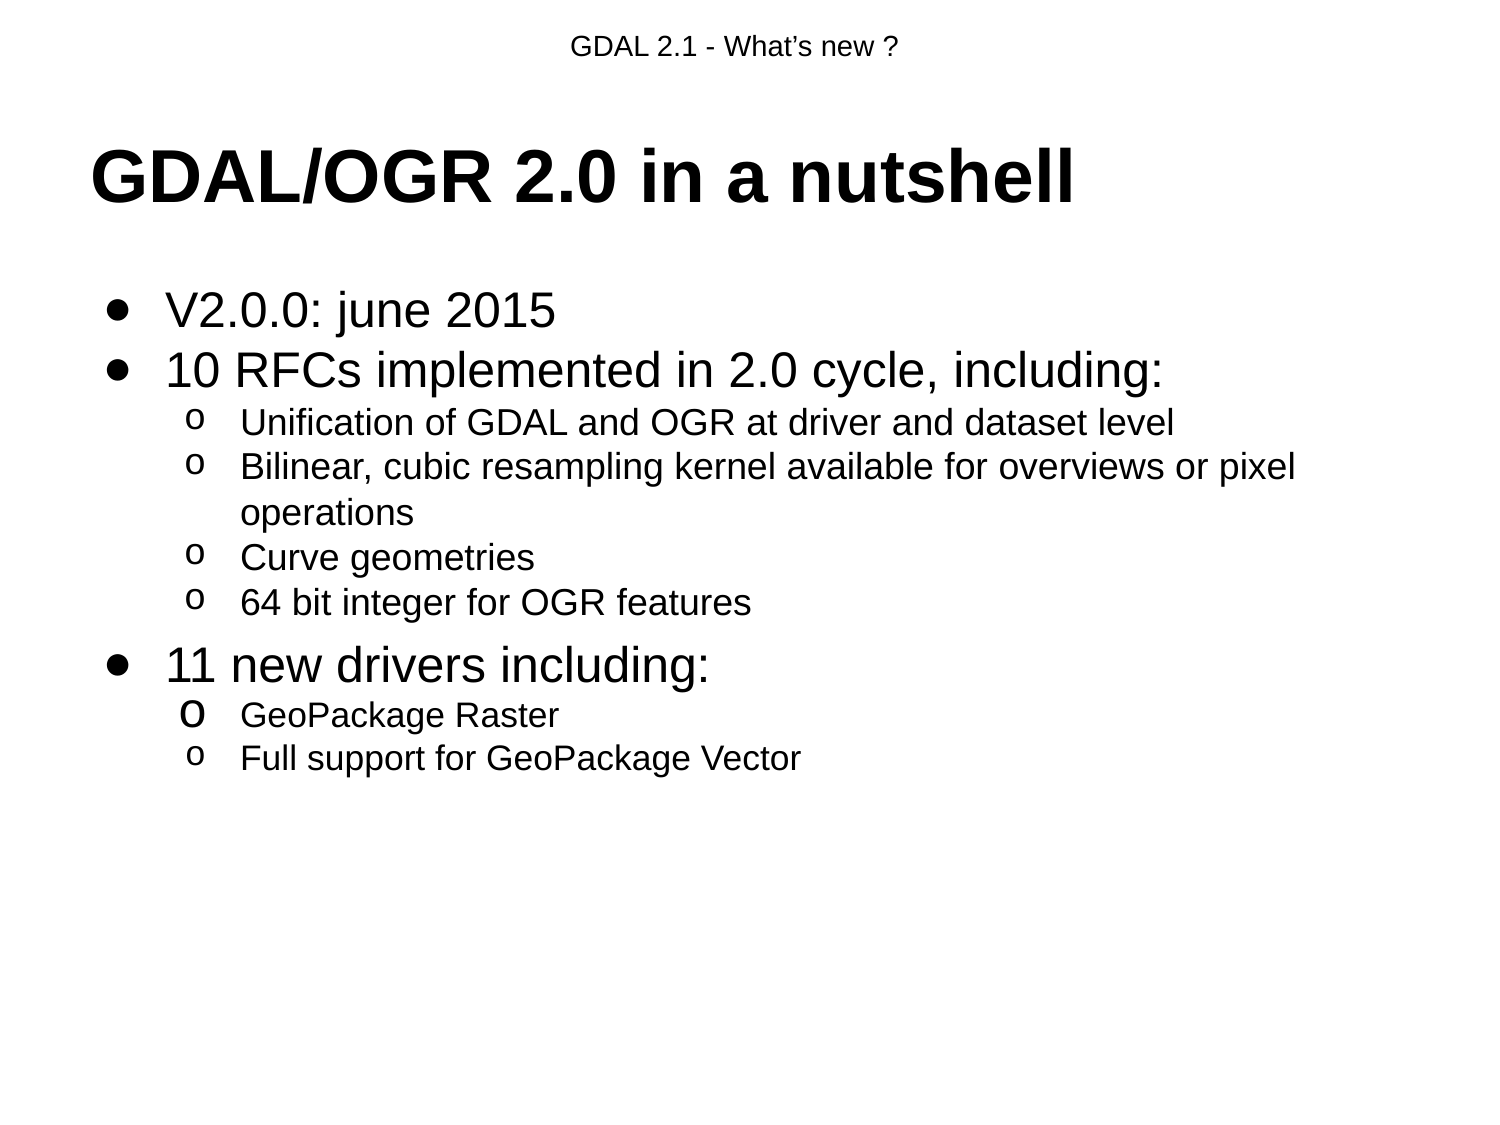

# GDAL/OGR 2.0 in a nutshell
V2.0.0: june 2015
10 RFCs implemented in 2.0 cycle, including:
Unification of GDAL and OGR at driver and dataset level
Bilinear, cubic resampling kernel available for overviews or pixel operations
Curve geometries
64 bit integer for OGR features
11 new drivers including:
GeoPackage Raster
Full support for GeoPackage Vector